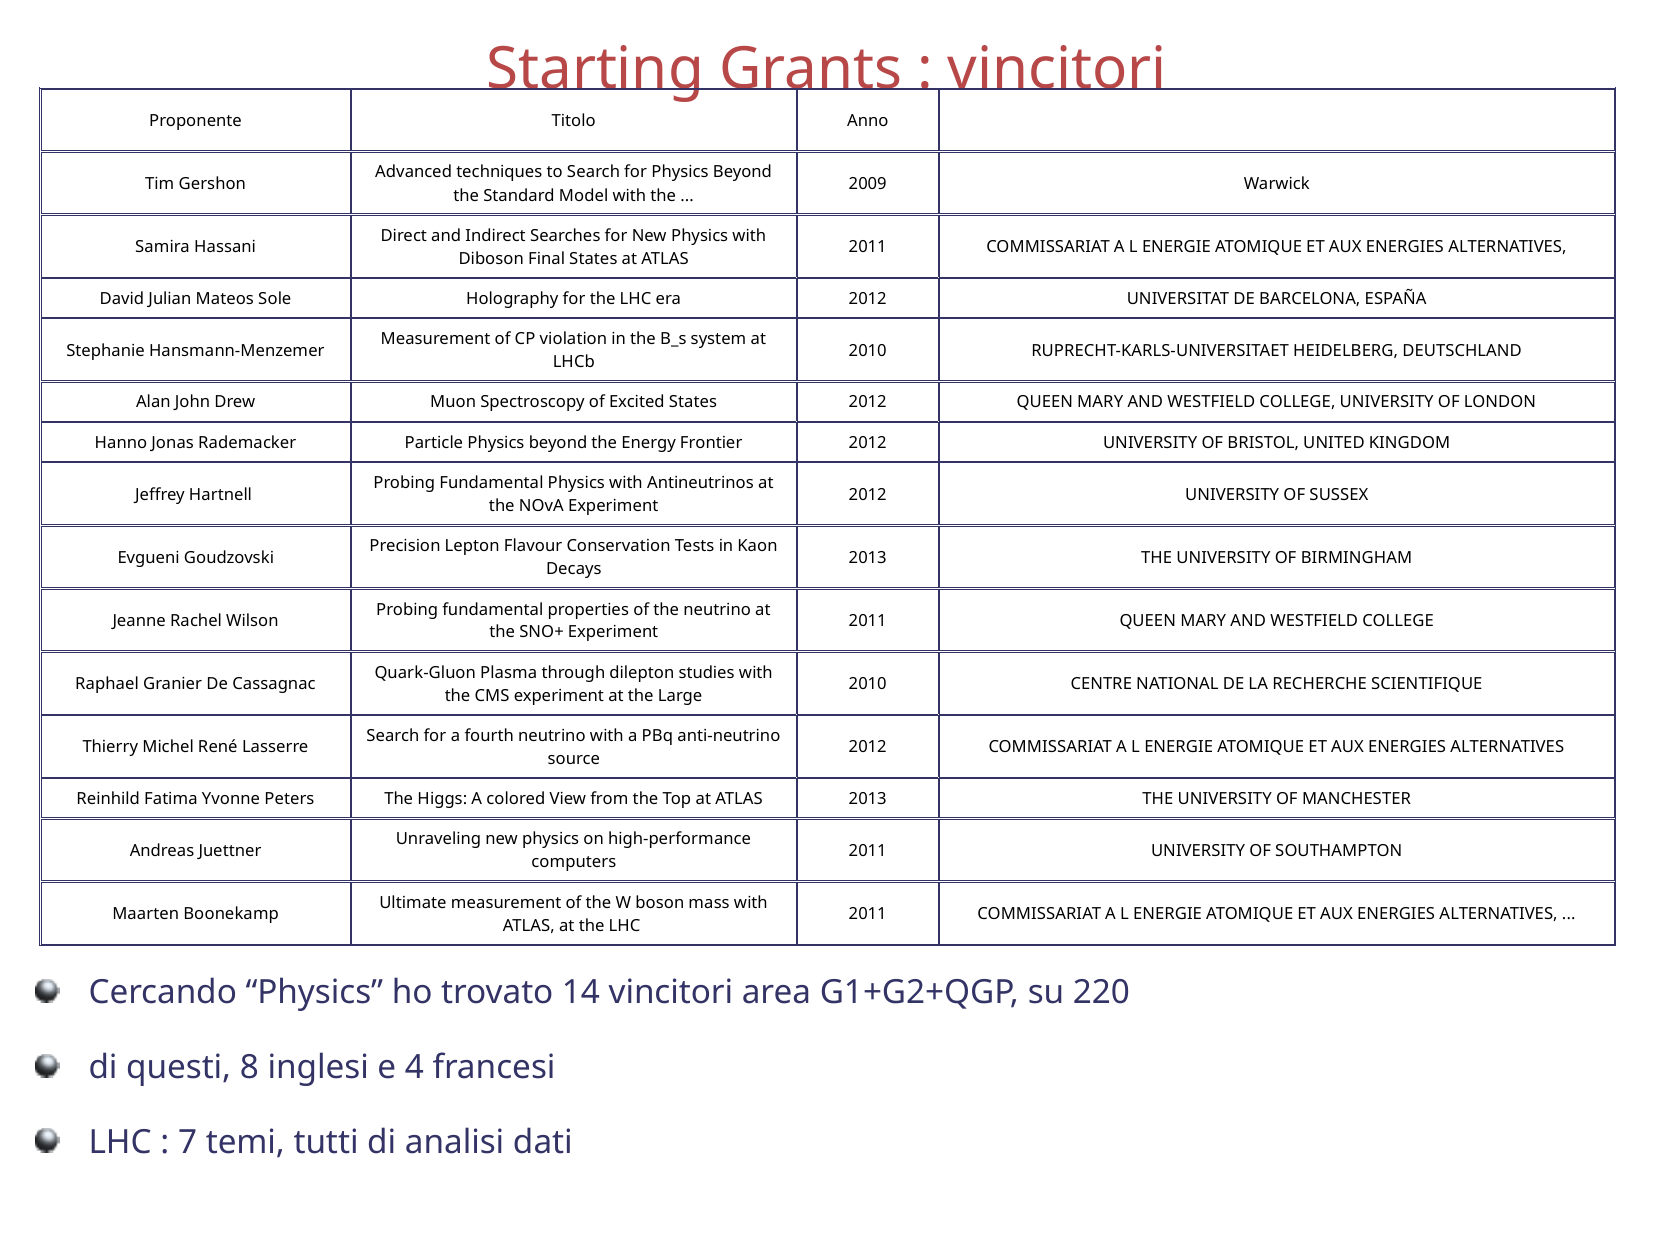

# Starting Grants : vincitori
| Proponente | Titolo | Anno | |
| --- | --- | --- | --- |
| Tim Gershon | Advanced techniques to Search for Physics Beyond the Standard Model with the ... | 2009 | Warwick |
| Samira Hassani | Direct and Indirect Searches for New Physics with Diboson Final States at ATLAS | 2011 | COMMISSARIAT A L ENERGIE ATOMIQUE ET AUX ENERGIES ALTERNATIVES, |
| David Julian Mateos Sole | Holography for the LHC era | 2012 | UNIVERSITAT DE BARCELONA, ESPAÑA |
| Stephanie Hansmann-Menzemer | Measurement of CP violation in the B\_s system at LHCb | 2010 | RUPRECHT-KARLS-UNIVERSITAET HEIDELBERG, DEUTSCHLAND |
| Alan John Drew | Muon Spectroscopy of Excited States | 2012 | QUEEN MARY AND WESTFIELD COLLEGE, UNIVERSITY OF LONDON |
| Hanno Jonas Rademacker | Particle Physics beyond the Energy Frontier | 2012 | UNIVERSITY OF BRISTOL, UNITED KINGDOM |
| Jeffrey Hartnell | Probing Fundamental Physics with Antineutrinos at the NOvA Experiment | 2012 | UNIVERSITY OF SUSSEX |
| Evgueni Goudzovski | Precision Lepton Flavour Conservation Tests in Kaon Decays | 2013 | THE UNIVERSITY OF BIRMINGHAM |
| Jeanne Rachel Wilson | Probing fundamental properties of the neutrino at the SNO+ Experiment | 2011 | QUEEN MARY AND WESTFIELD COLLEGE |
| Raphael Granier De Cassagnac | Quark-Gluon Plasma through dilepton studies with the CMS experiment at the Large | 2010 | CENTRE NATIONAL DE LA RECHERCHE SCIENTIFIQUE |
| Thierry Michel René Lasserre | Search for a fourth neutrino with a PBq anti-neutrino source | 2012 | COMMISSARIAT A L ENERGIE ATOMIQUE ET AUX ENERGIES ALTERNATIVES |
| Reinhild Fatima Yvonne Peters | The Higgs: A colored View from the Top at ATLAS | 2013 | THE UNIVERSITY OF MANCHESTER |
| Andreas Juettner | Unraveling new physics on high-performance computers | 2011 | UNIVERSITY OF SOUTHAMPTON |
| Maarten Boonekamp | Ultimate measurement of the W boson mass with ATLAS, at the LHC | 2011 | COMMISSARIAT A L ENERGIE ATOMIQUE ET AUX ENERGIES ALTERNATIVES, ... |
Cercando “Physics” ho trovato 14 vincitori area G1+G2+QGP, su 220
di questi, 8 inglesi e 4 francesi
LHC : 7 temi, tutti di analisi dati